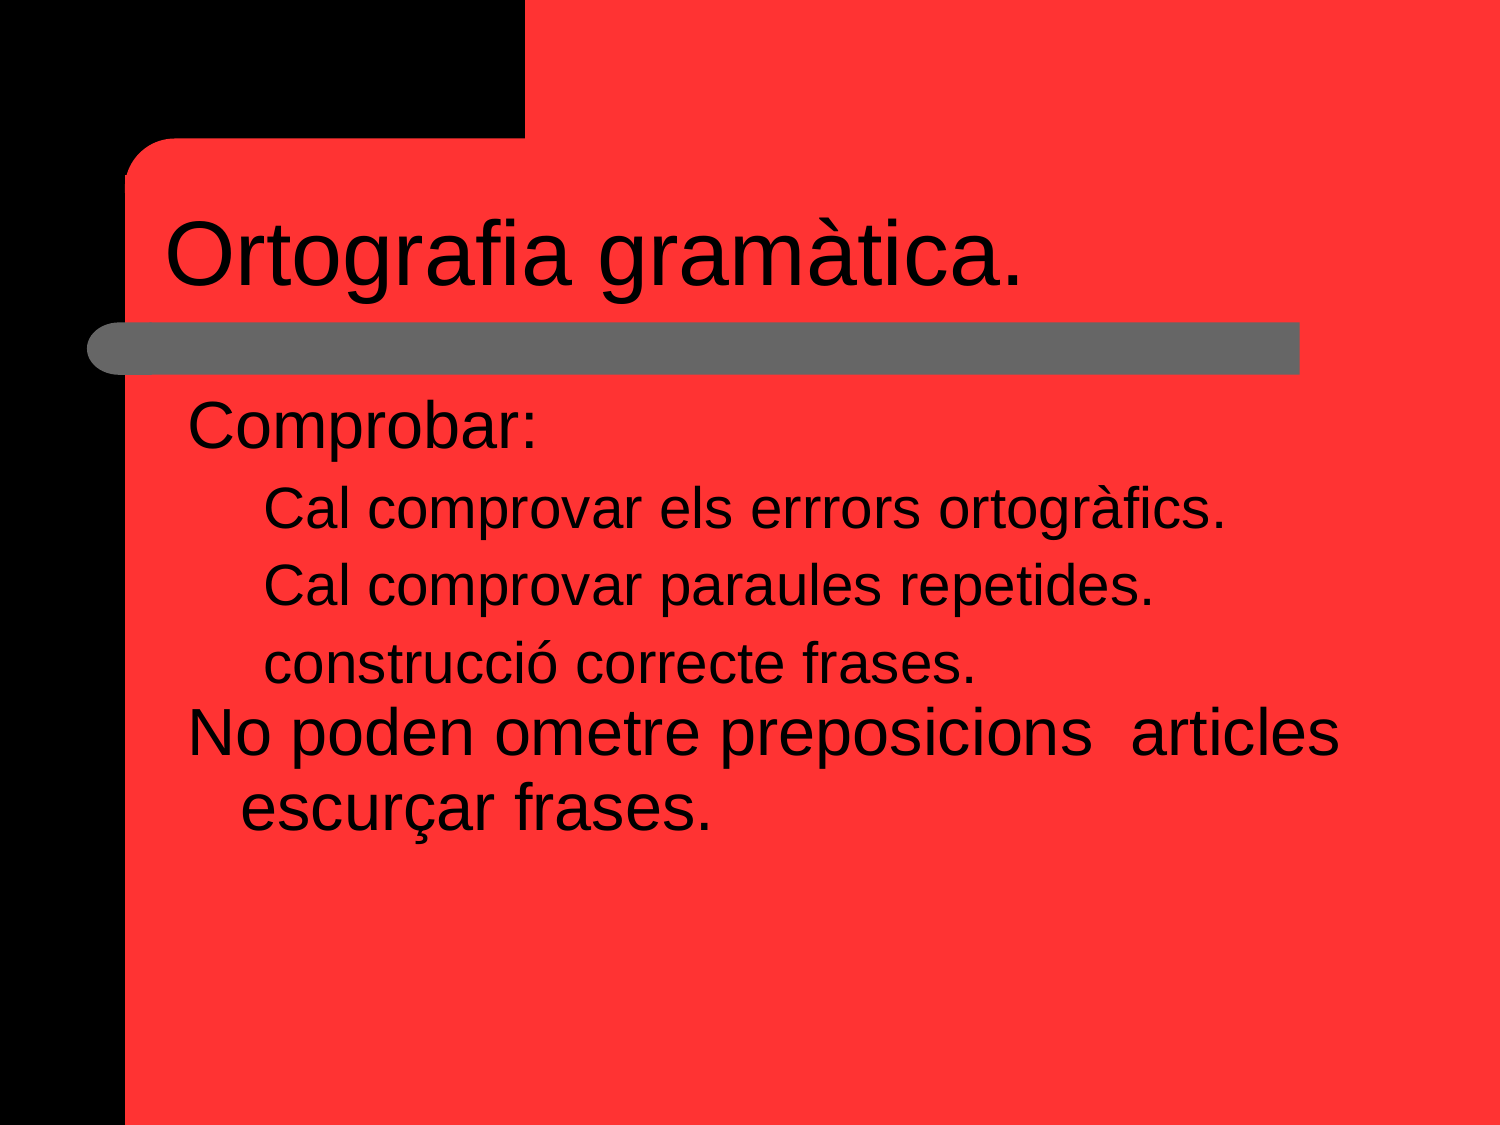

# Ortografia gramàtica.
Comprobar:
Cal comprovar els errrors ortogràfics.
Cal comprovar paraules repetides.
construcció correcte frases.
No poden ometre preposicions articles escurçar frases.